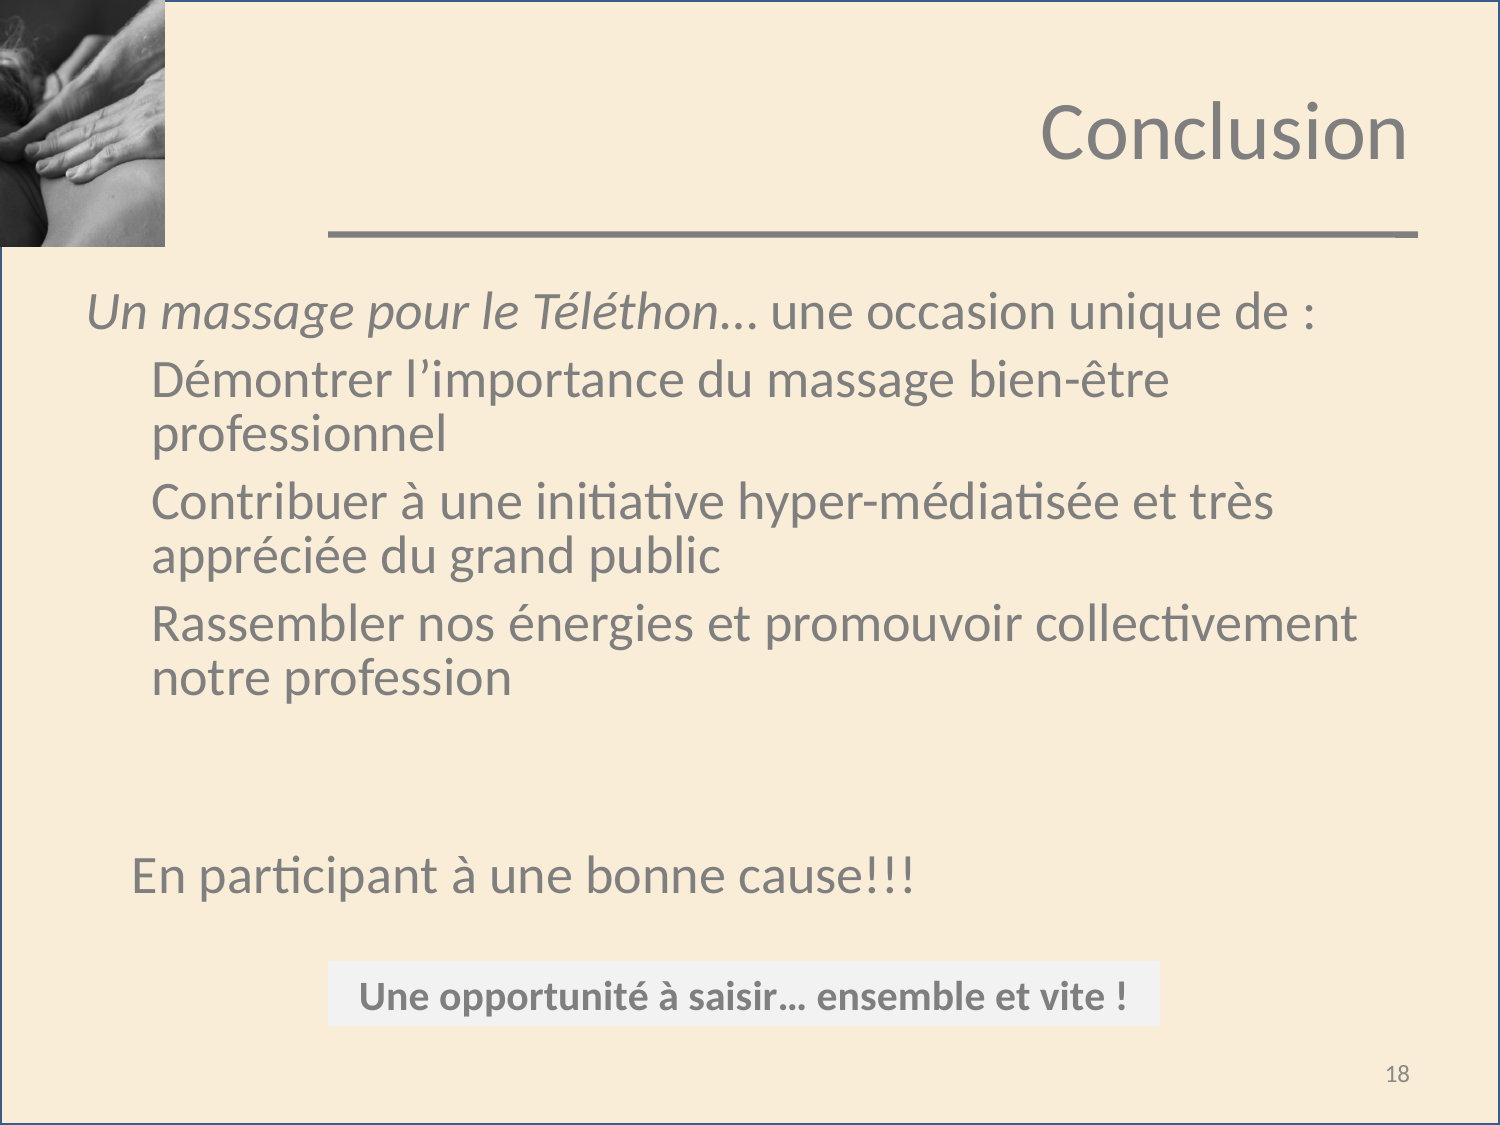

# Conclusion
Un massage pour le Téléthon… une occasion unique de :
Démontrer l’importance du massage bien-être professionnel
Contribuer à une initiative hyper-médiatisée et très appréciée du grand public
Rassembler nos énergies et promouvoir collectivement notre profession
En participant à une bonne cause!!!
Une opportunité à saisir… ensemble et vite !